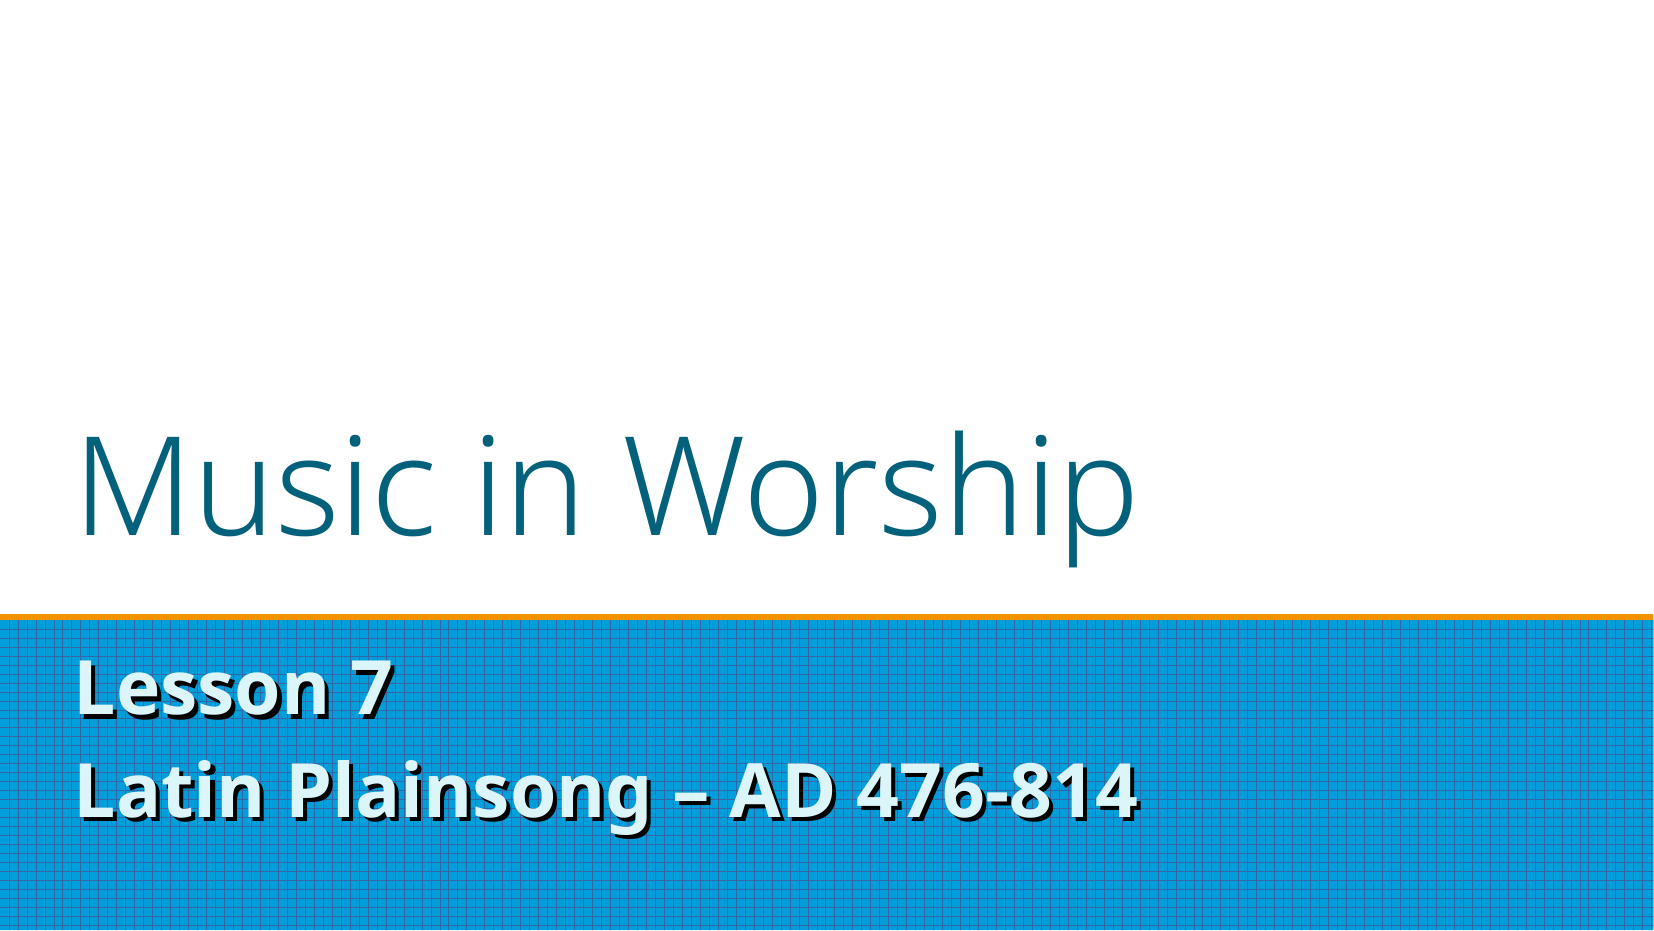

# Music in Worship
Lesson 7
Latin Plainsong – AD 476-814